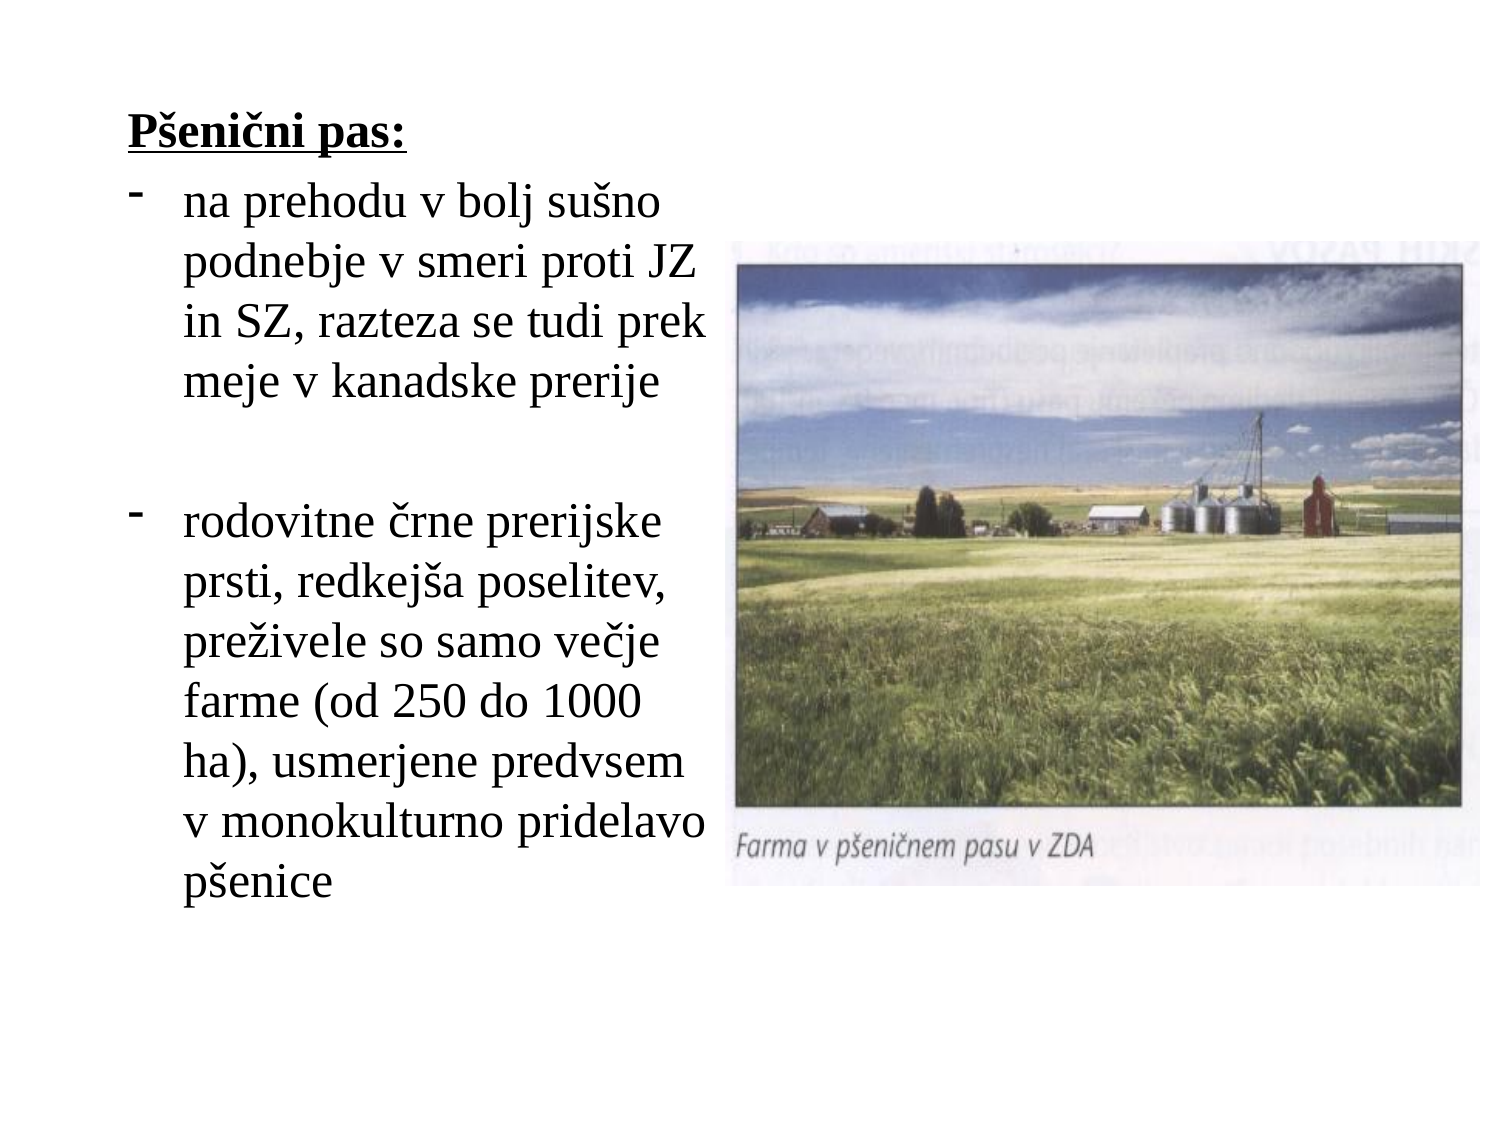

Pšenični pas:
na prehodu v bolj sušno podnebje v smeri proti JZ in SZ, razteza se tudi prek meje v kanadske prerije
rodovitne črne prerijske prsti, redkejša poselitev, preživele so samo večje farme (od 250 do 1000 ha), usmerjene predvsem v monokulturno pridelavo pšenice
#